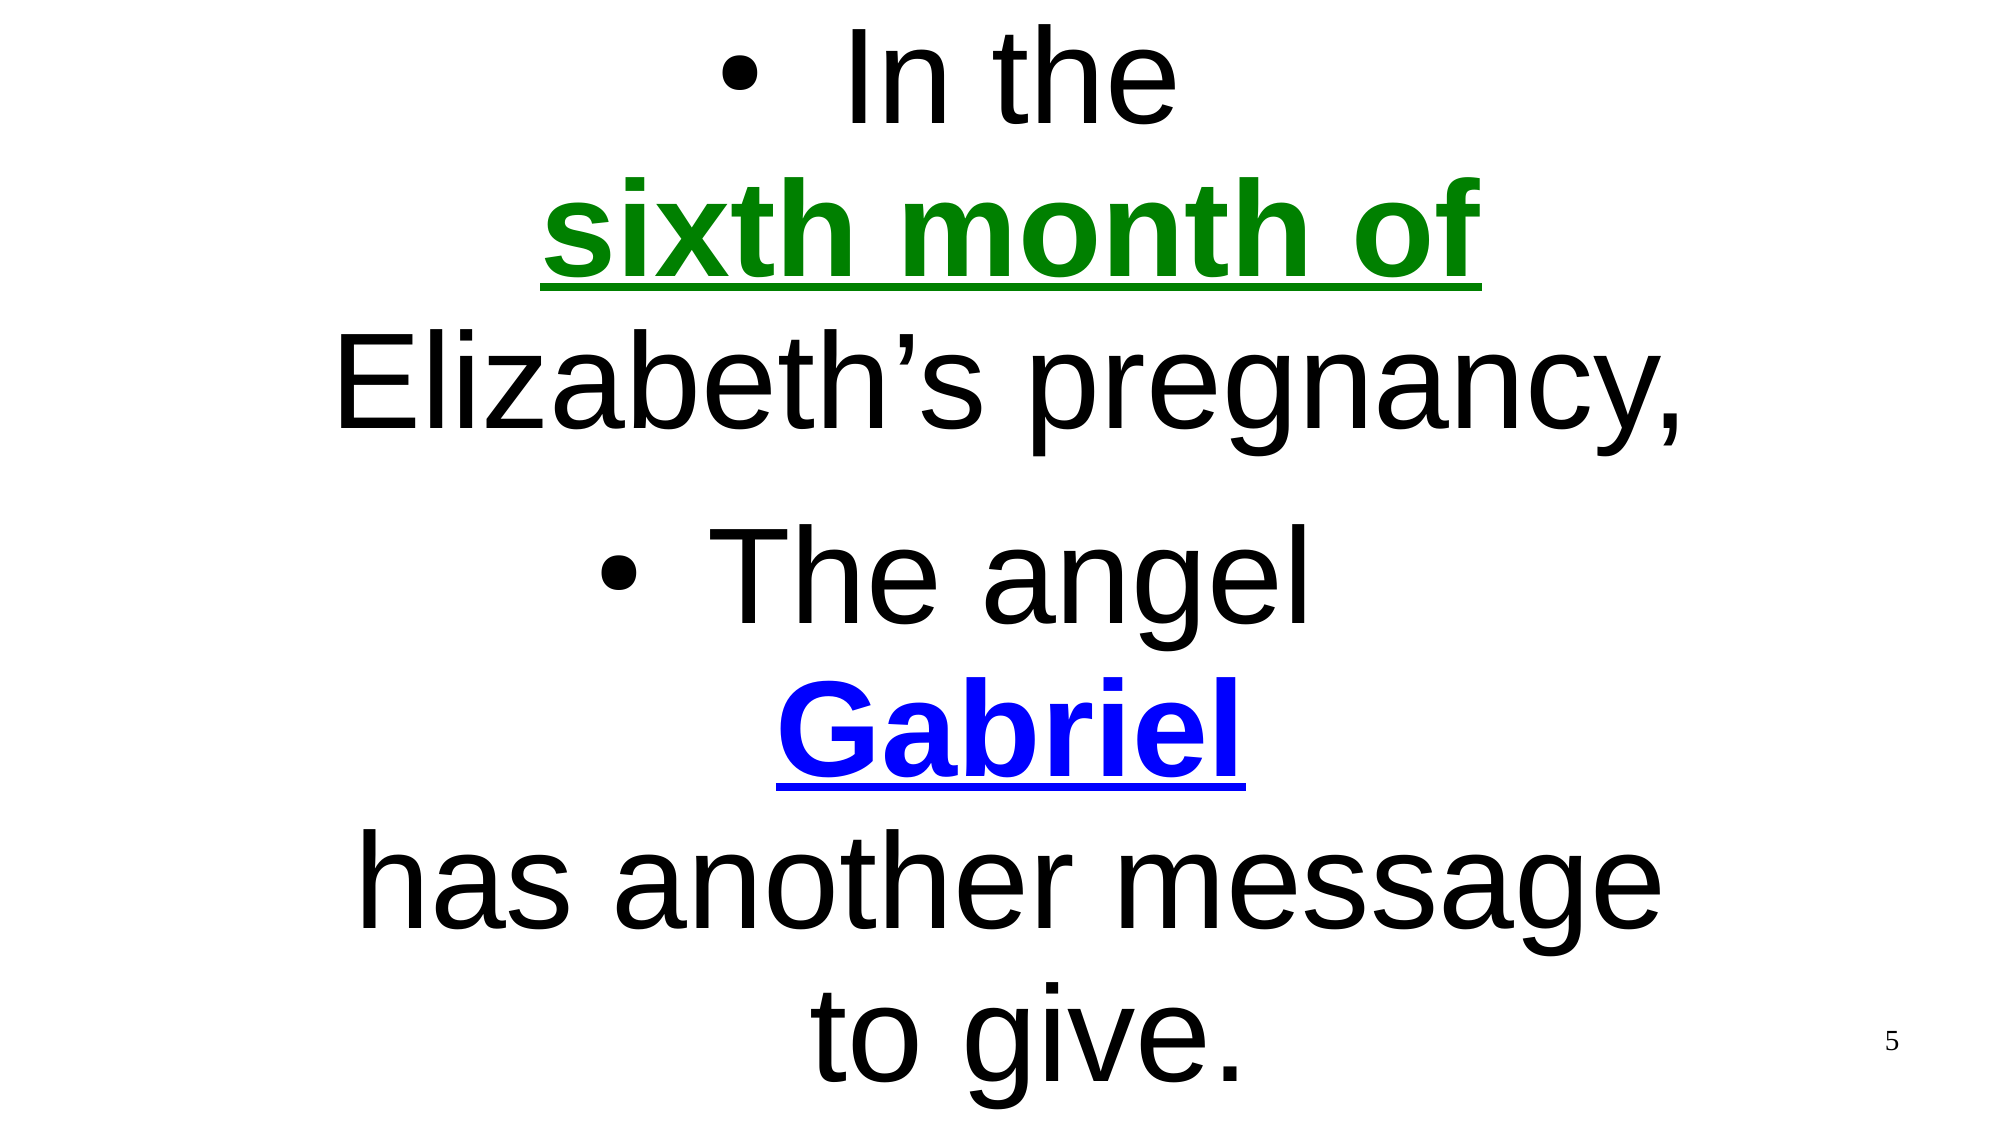

# In the sixth month of Elizabeth’s pregnancy,
The angel
Gabriel
has another message
to give.
5